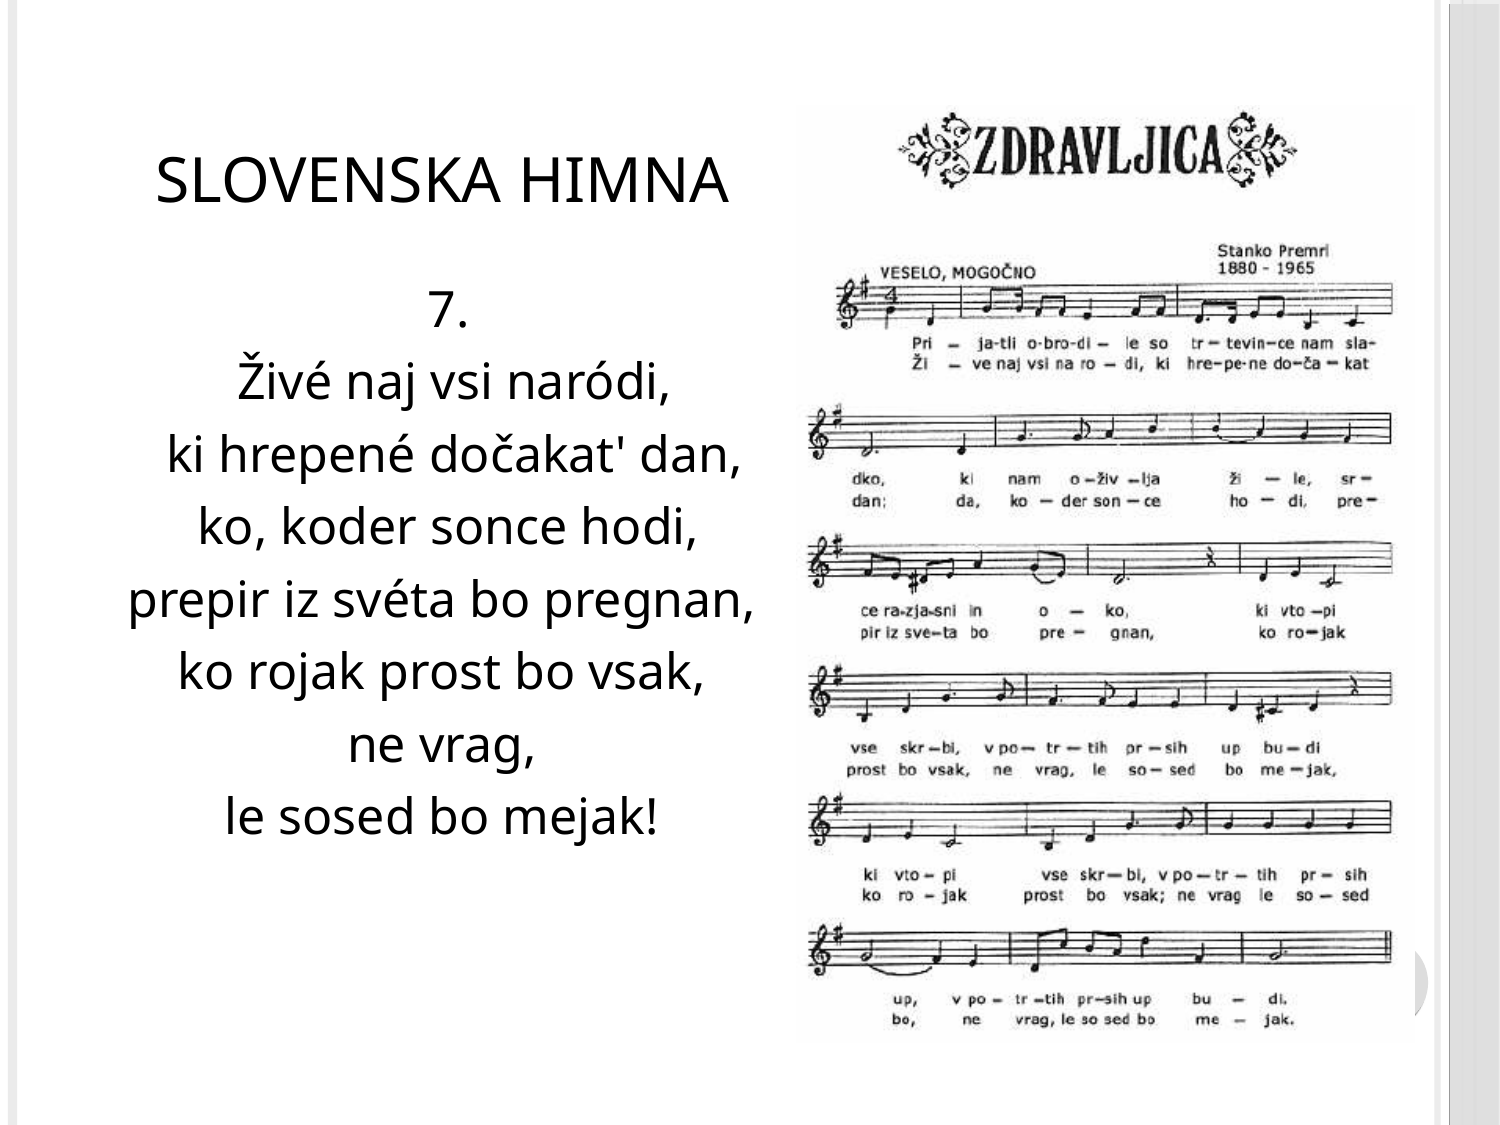

# Slovenska himna
7.
 Živé naj vsi naródi,
 ki hrepené dočakat' dan,
 ko, koder sonce hodi,
prepir iz svéta bo pregnan,
ko rojak prost bo vsak,
ne vrag,
le sosed bo mejak!